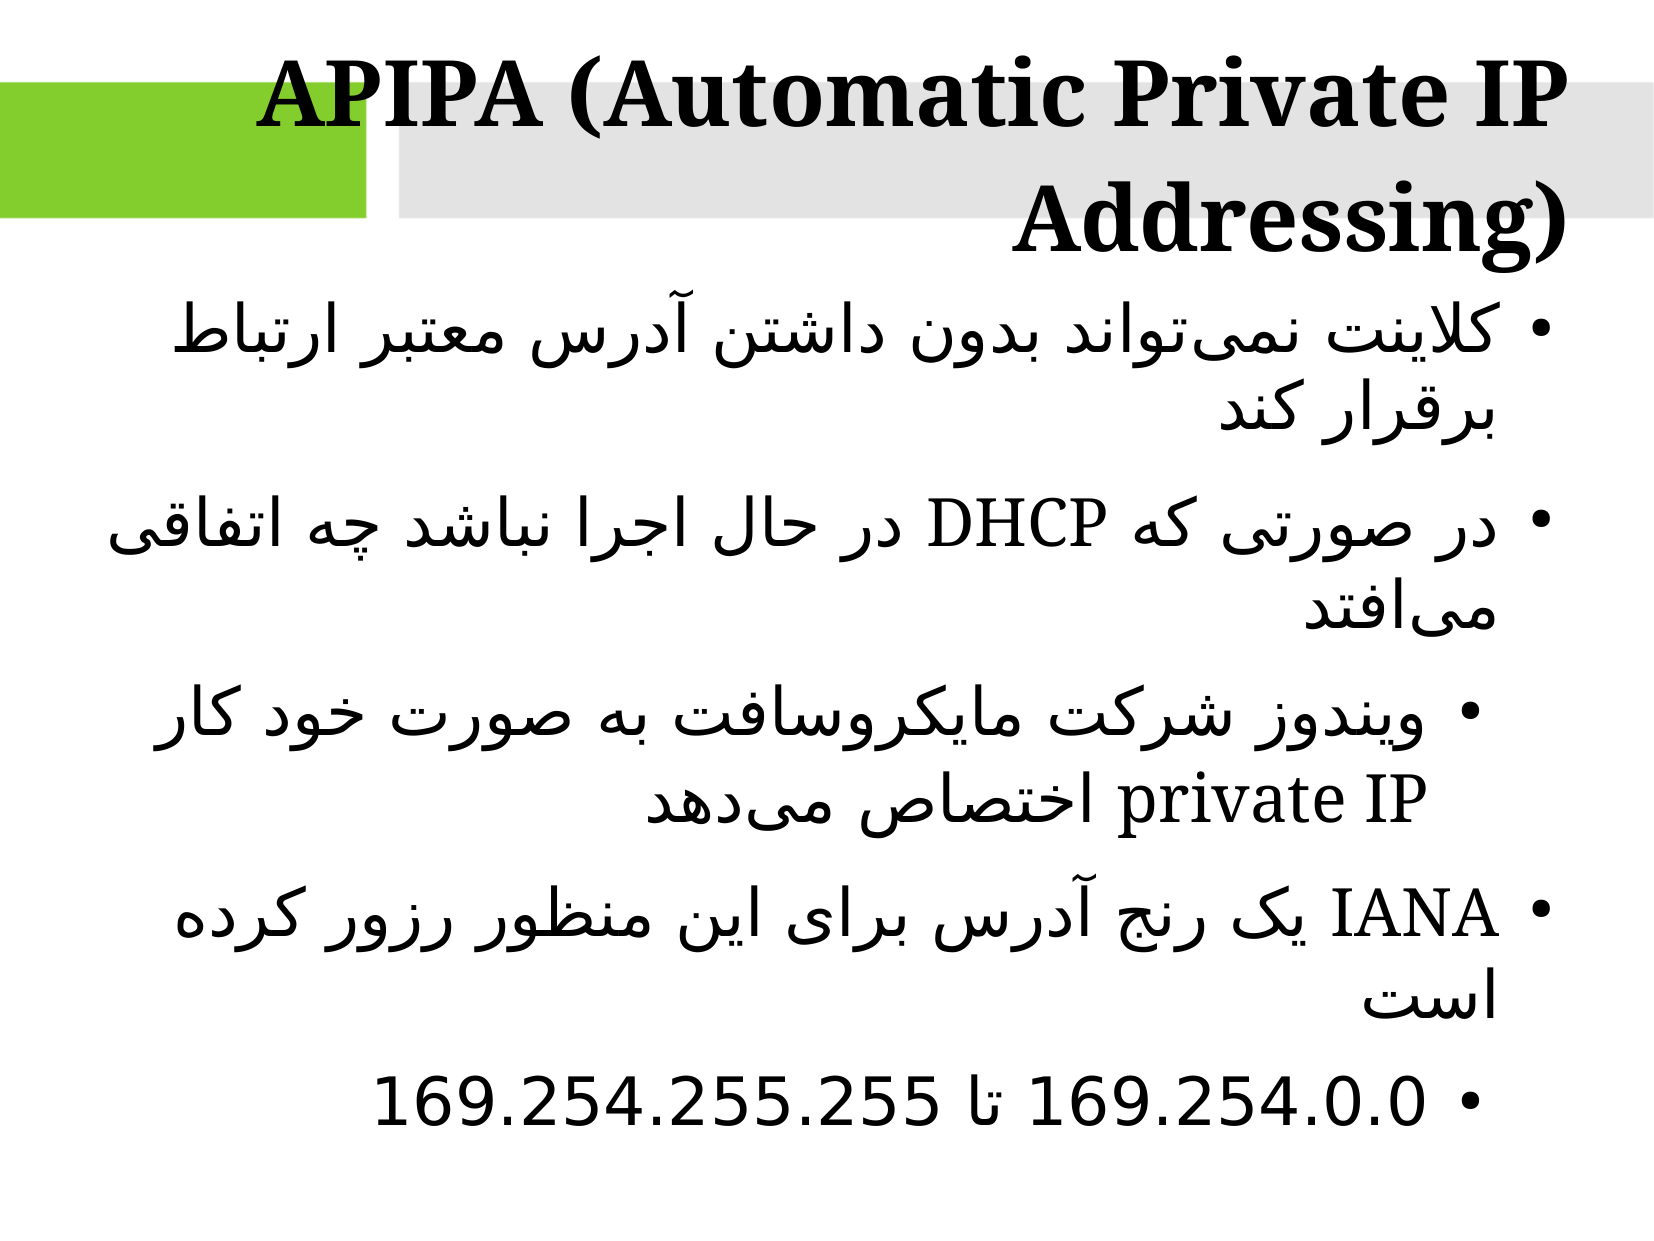

# APIPA (Automatic Private IP Addressing)
کلاینت نمی‌تواند بدون داشتن آدرس معتبر ارتباط برقرار کند
در صورتی که DHCP در حال اجرا نباشد چه اتفاقی می‌افتد
ویندوز شرکت مایکروسافت به صورت خود کار private IP اختصاص می‌دهد
IANA یک رنج آدرس برای این منظور رزور کرده است
169.254.0.0 تا 169.254.255.255